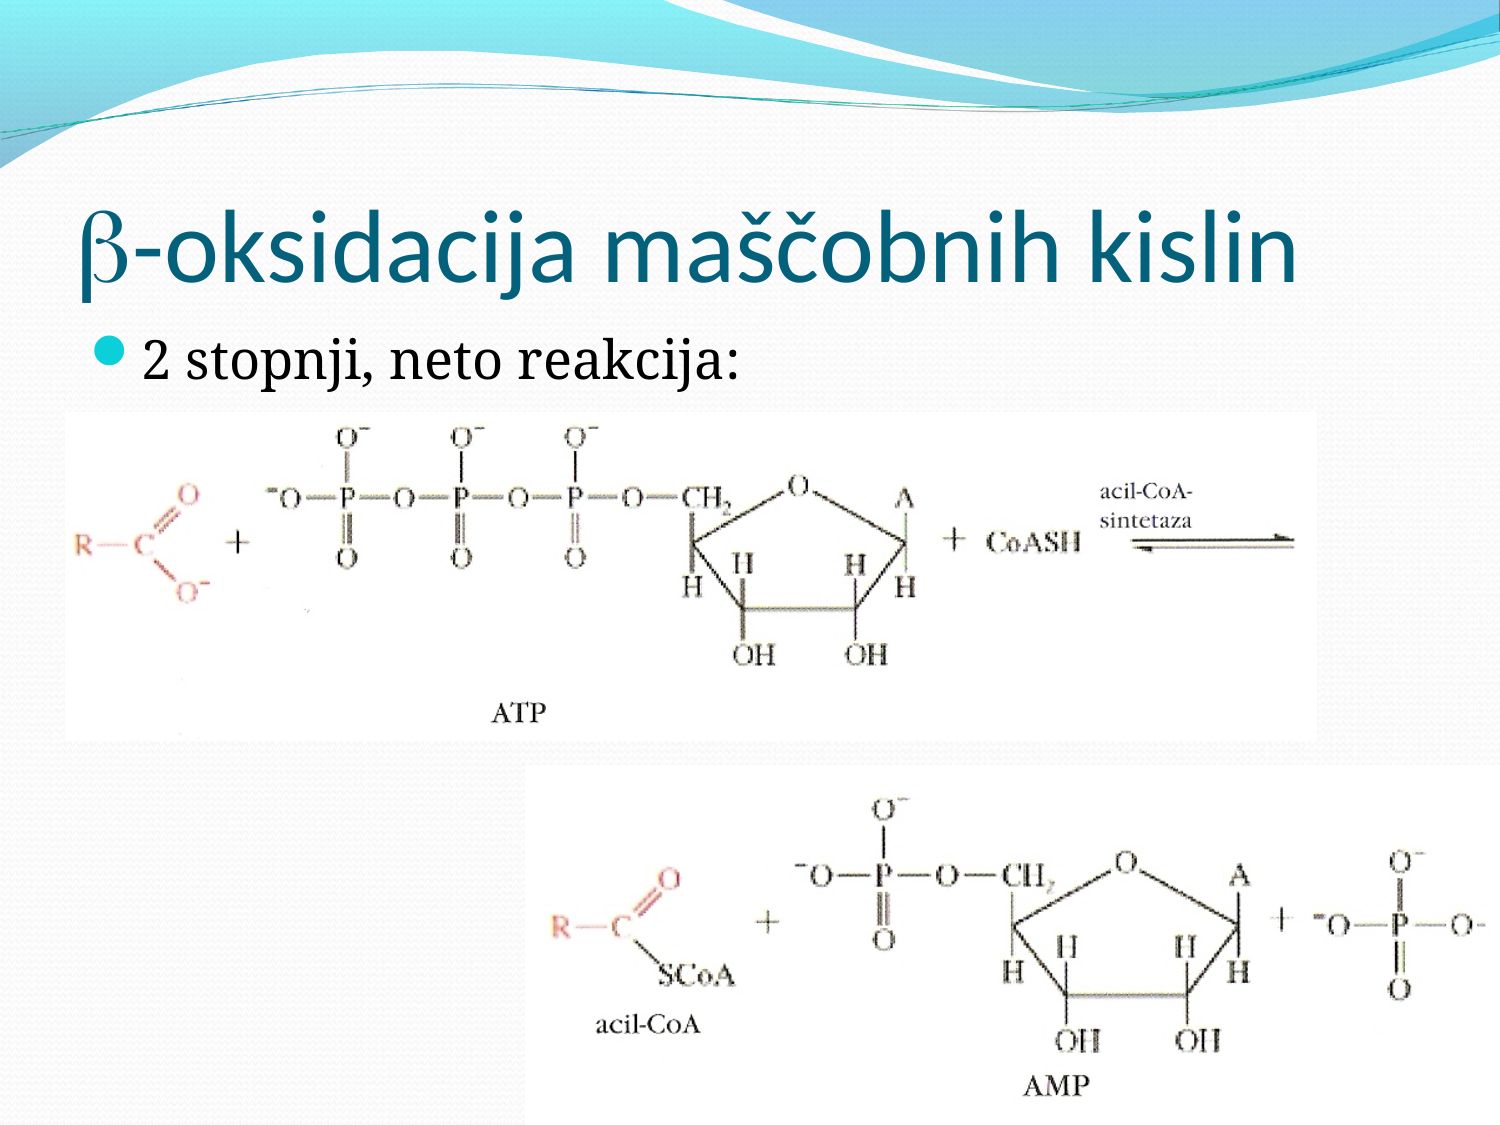

# -oksidacija maščobnih kislin
2 stopnji, neto reakcija: